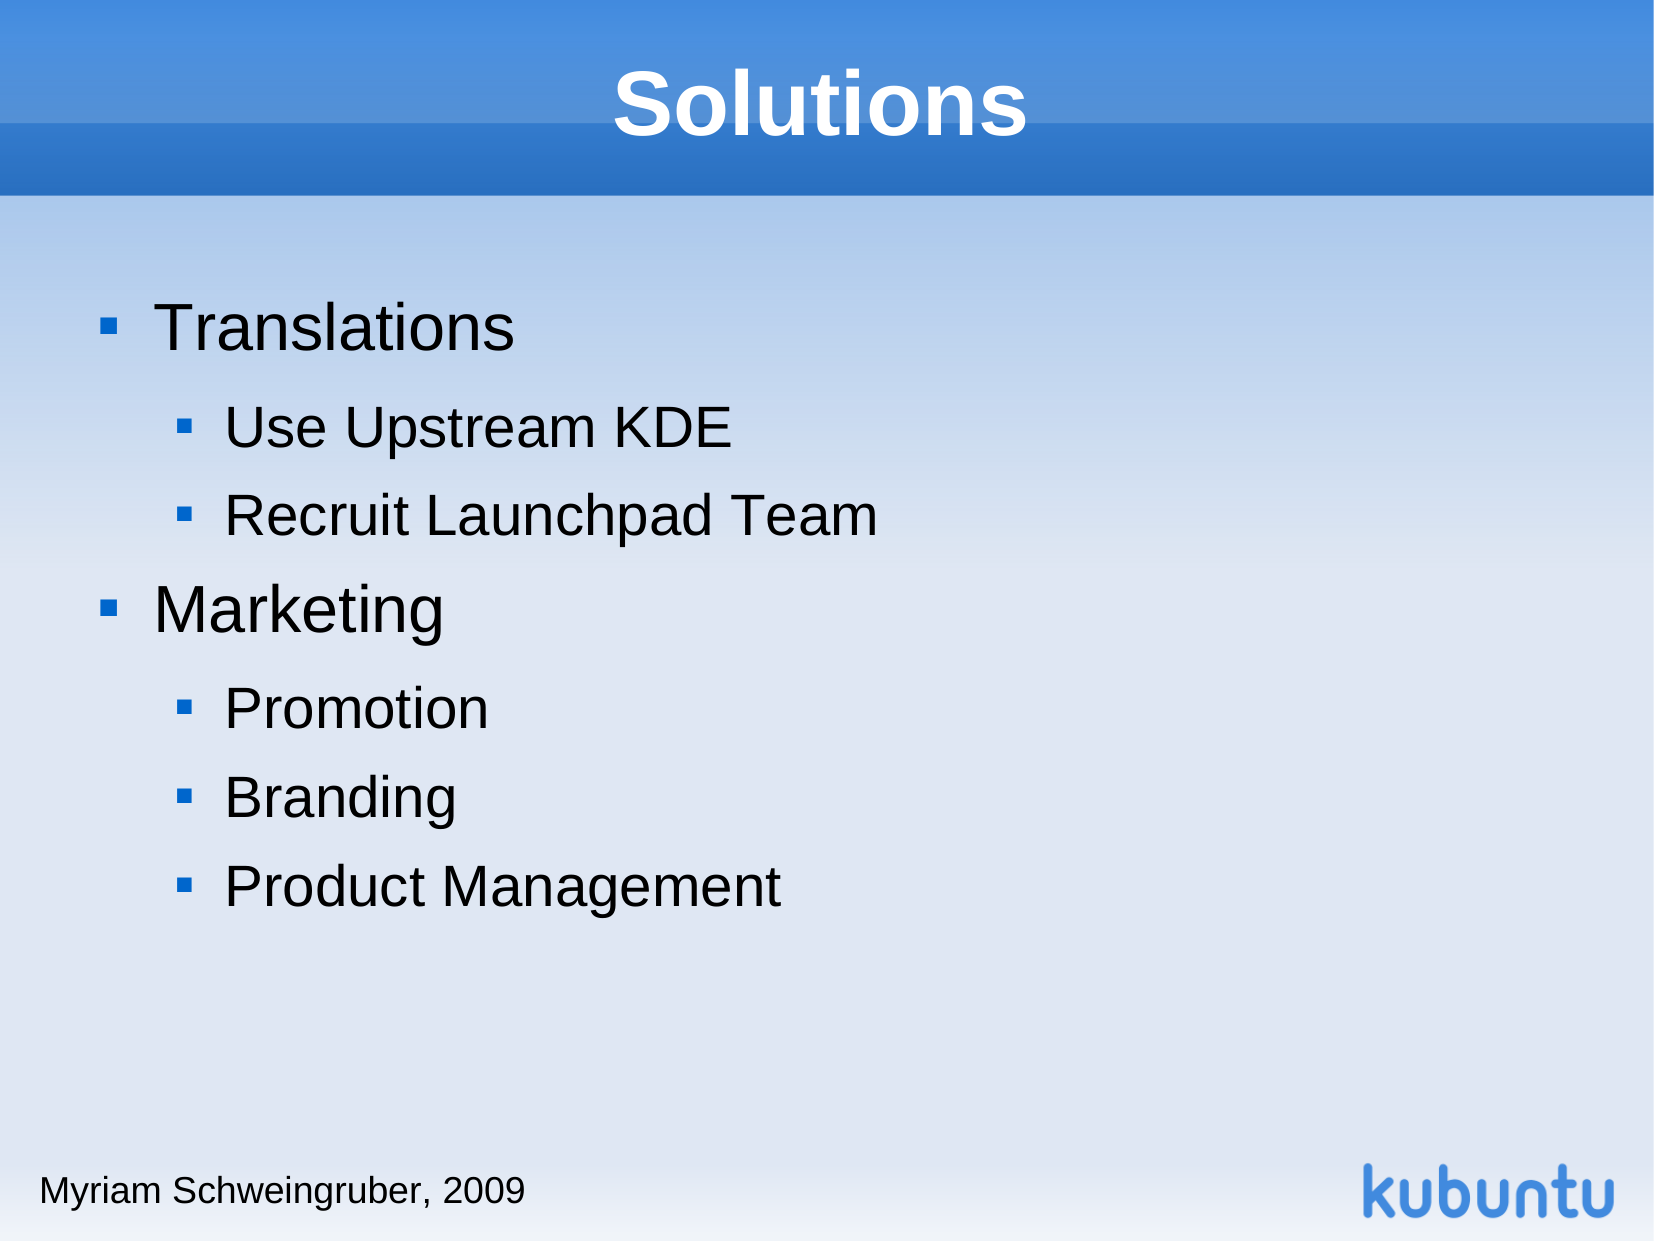

# Solutions
Translations
Use Upstream KDE
Recruit Launchpad Team
Marketing
Promotion
Branding
Product Management
 Myriam Schweingruber, 2009